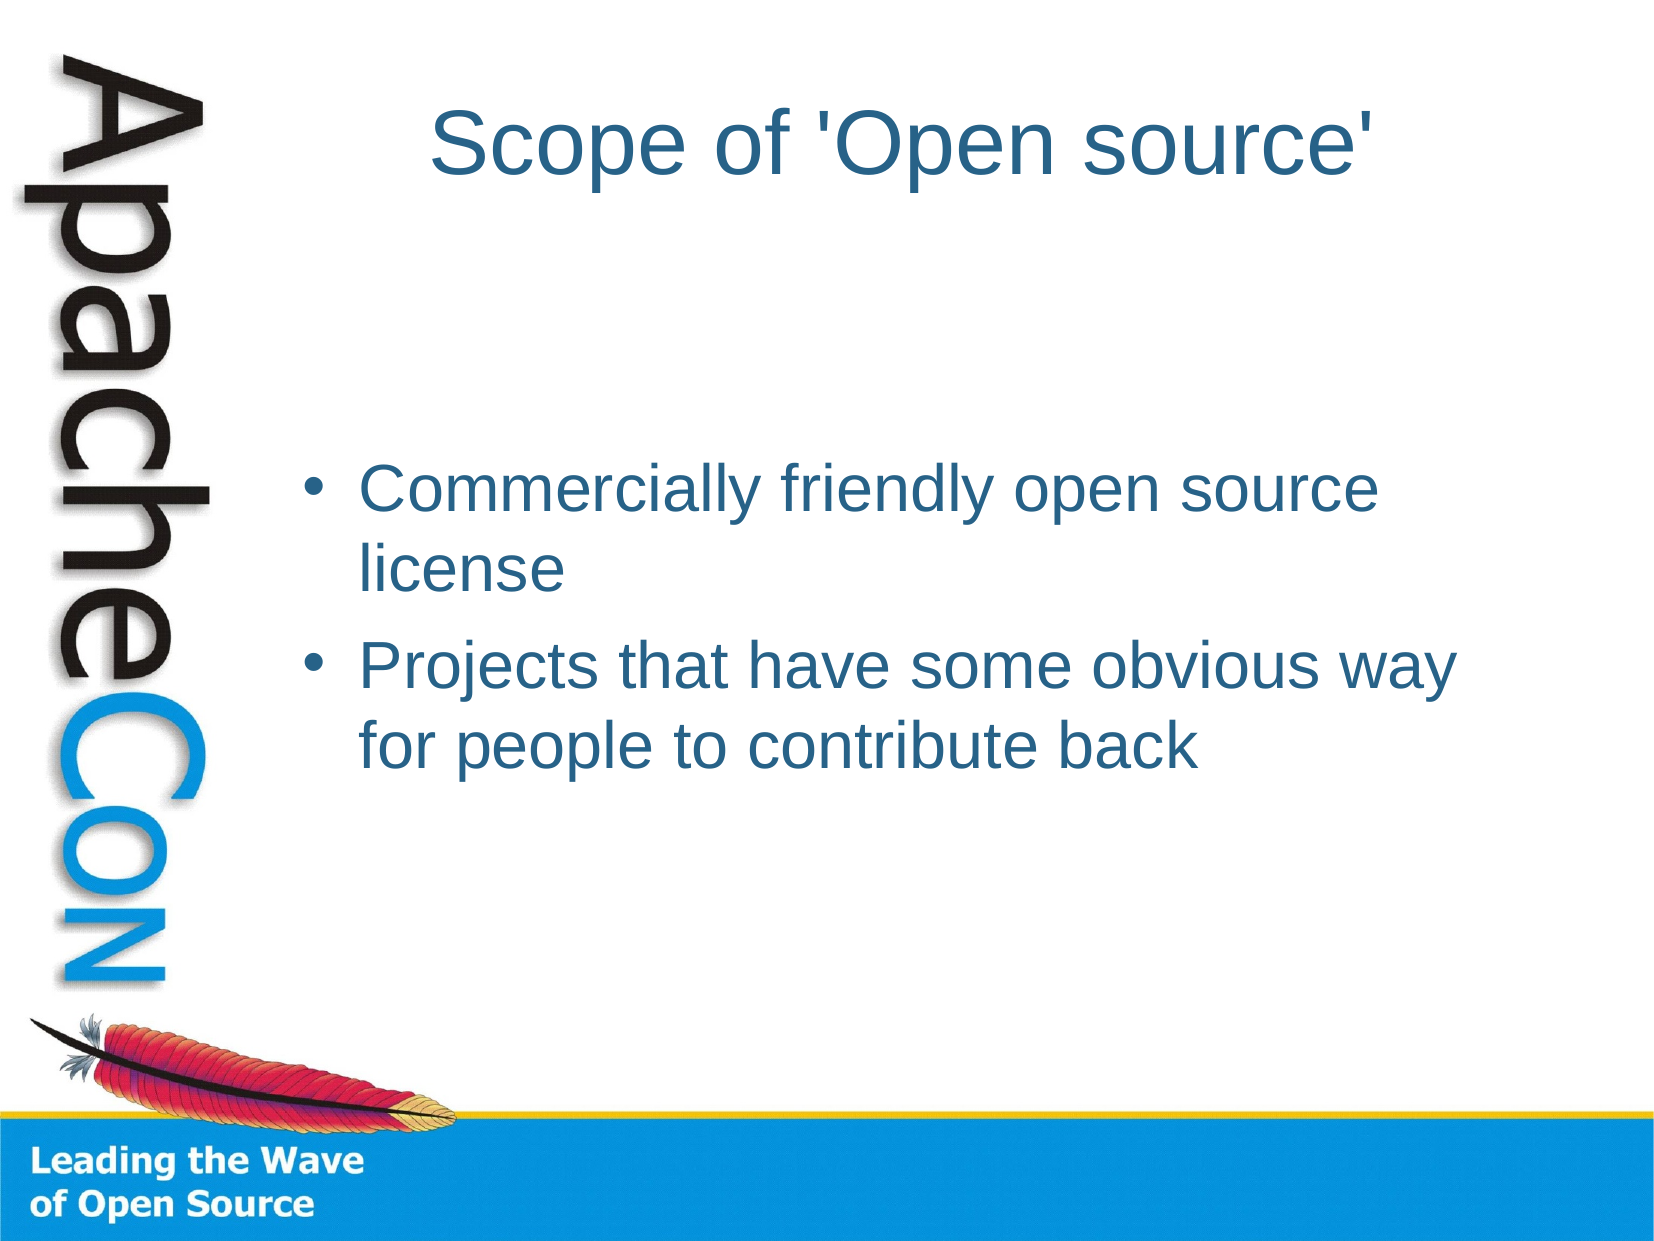

# Scope of 'Open source'
Commercially friendly open source license
Projects that have some obvious way for people to contribute back